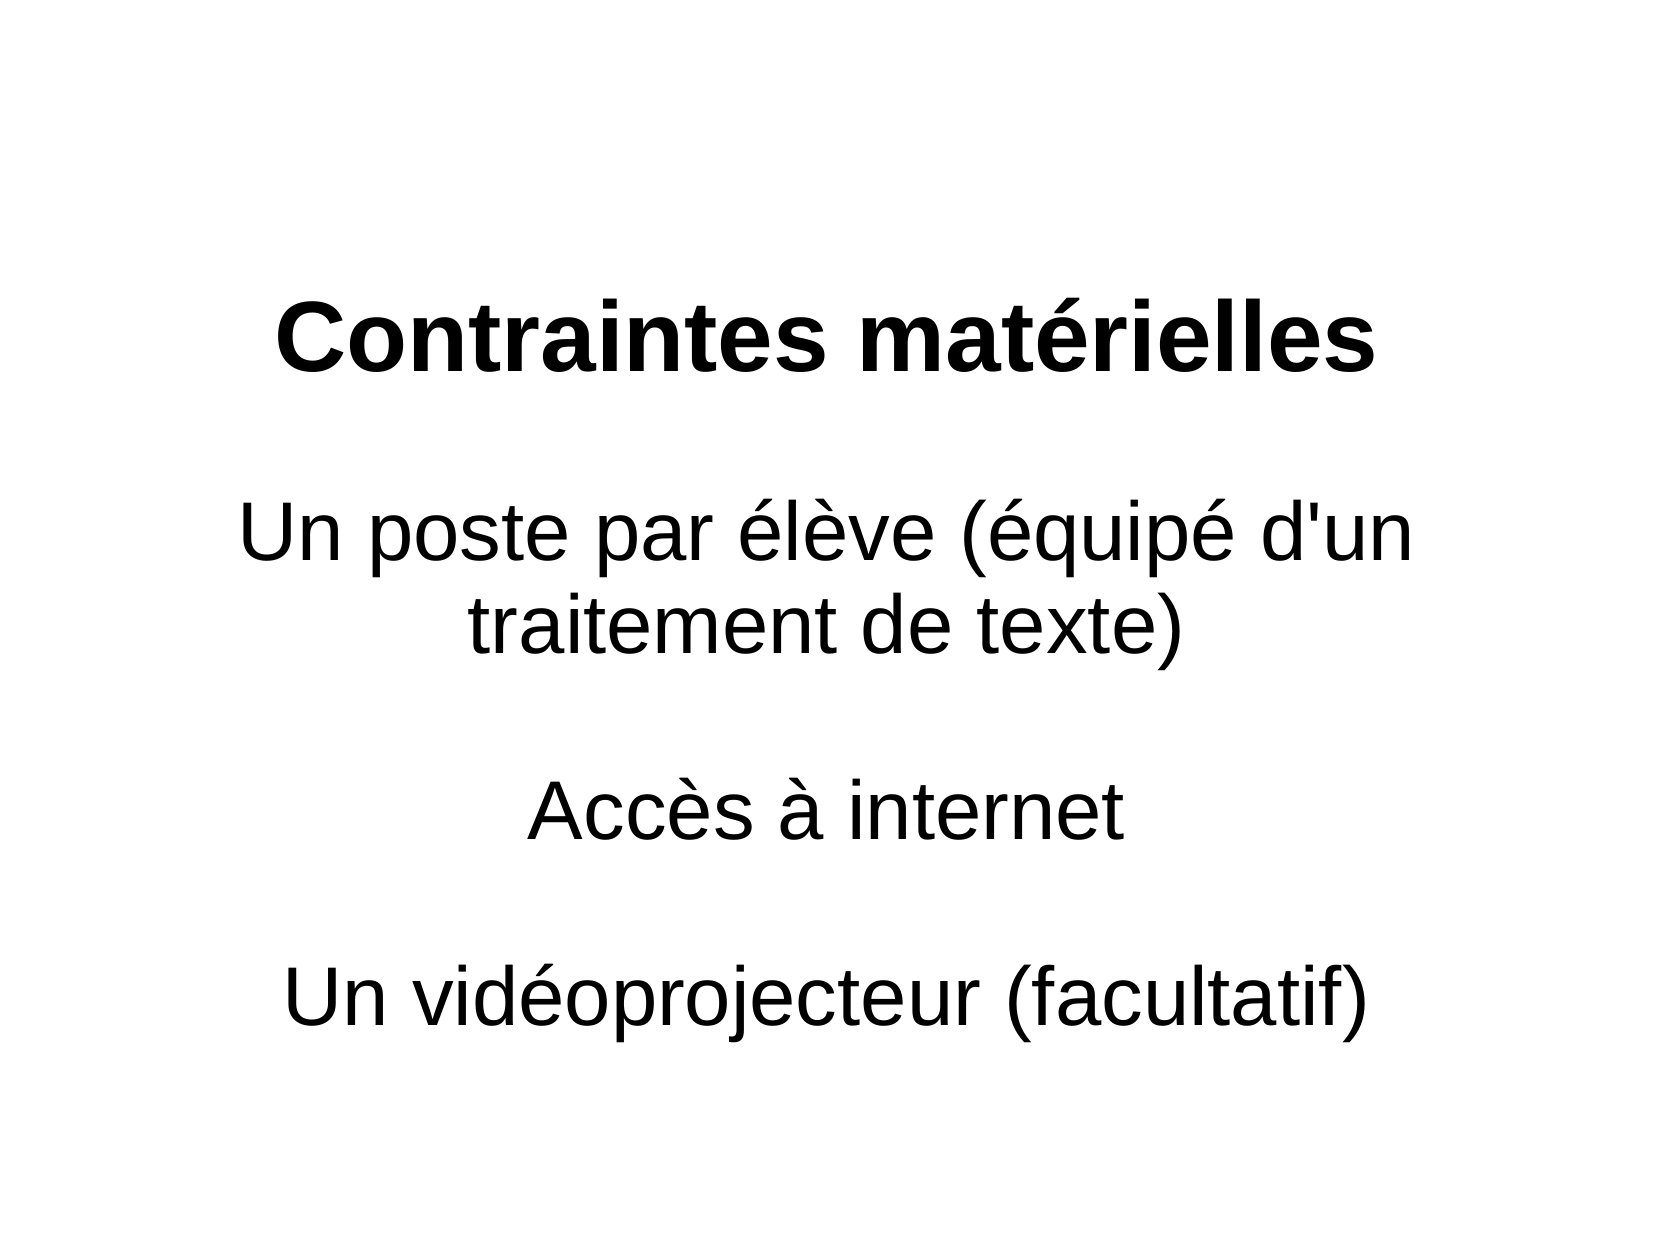

#
Contraintes matérielles
Un poste par élève (équipé d'un traitement de texte)
Accès à internet
Un vidéoprojecteur (facultatif)